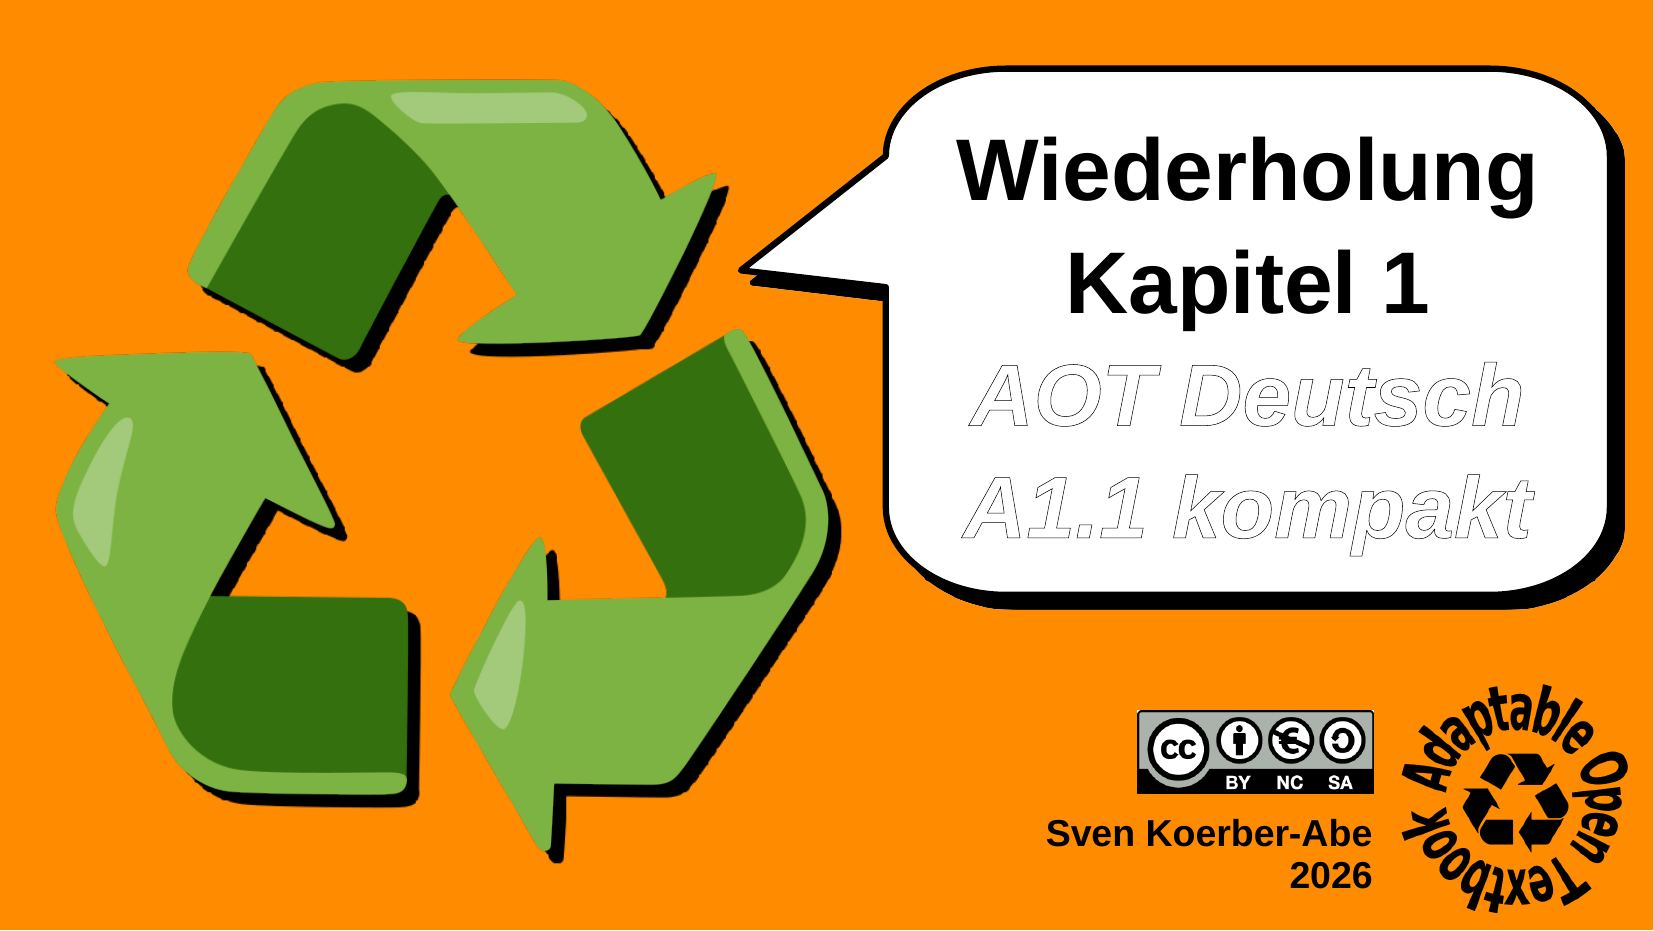

Wiederholung
Kapitel 1
AOT Deutsch A1.1 kompakt
Sven Koerber-Abe 2026